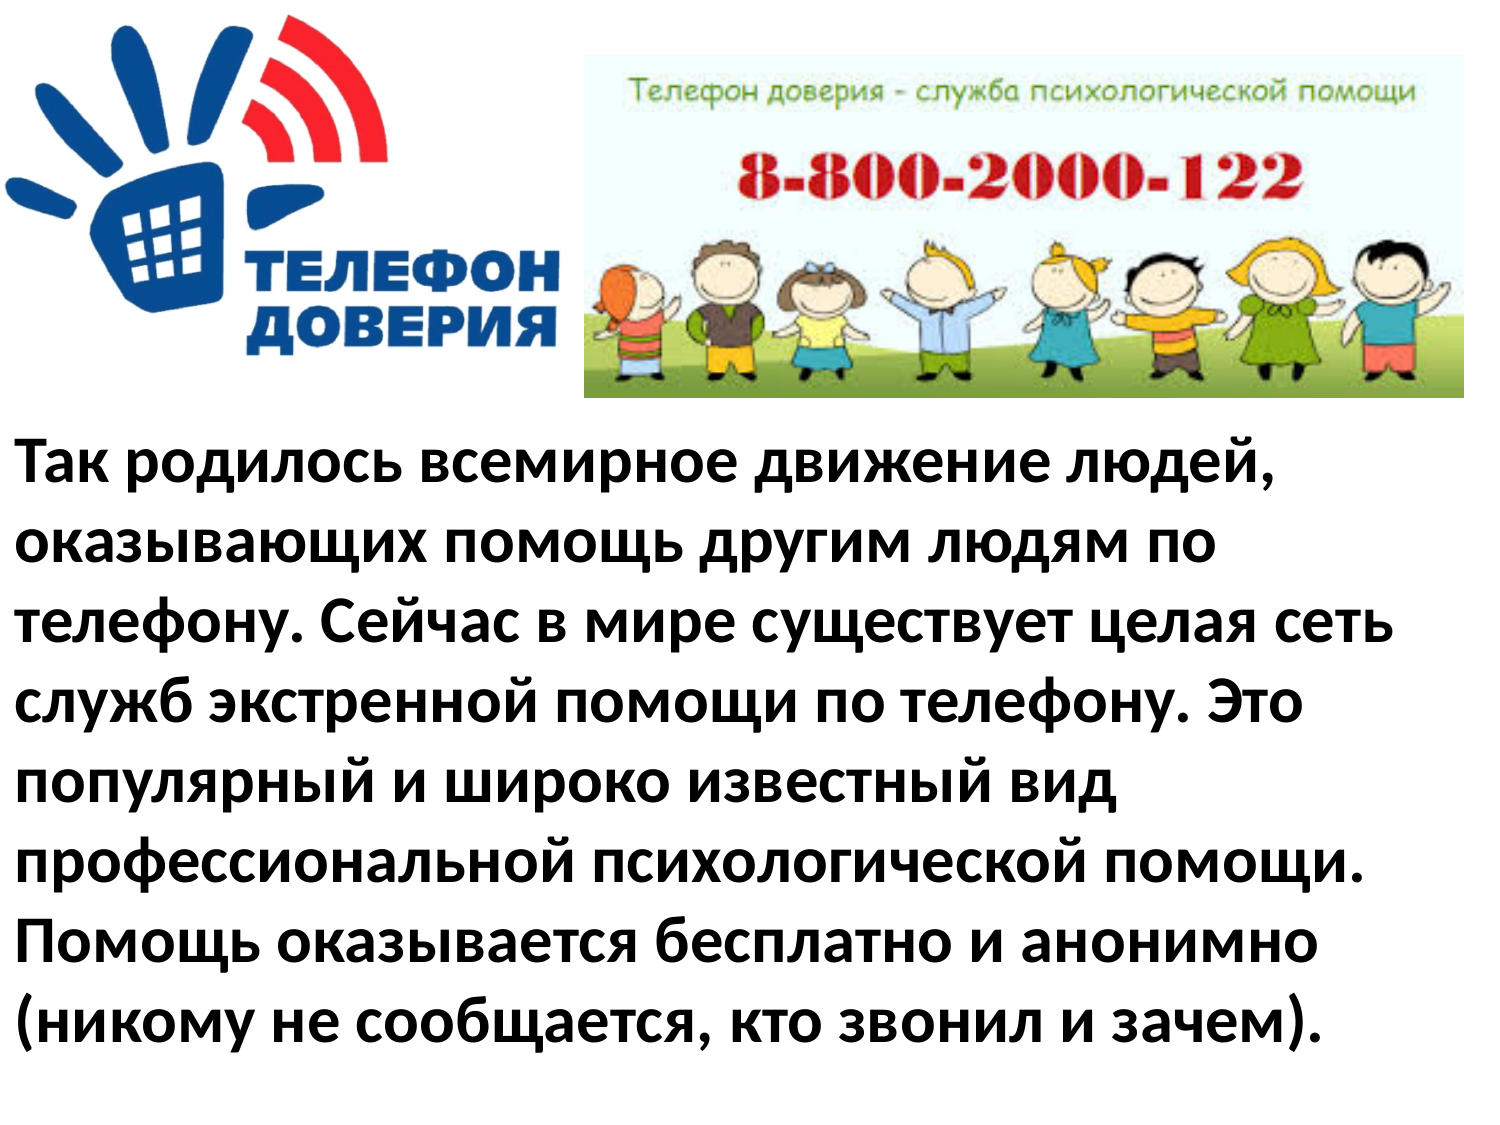

Так родилось всемирное движение людей, оказывающих помощь другим людям по телефону. Сейчас в мире существует целая сеть служб экстренной помощи по телефону. Это популярный и широко известный вид профессиональной психологической помощи. Помощь оказывается бесплатно и анонимно (никому не сообщается, кто звонил и зачем).